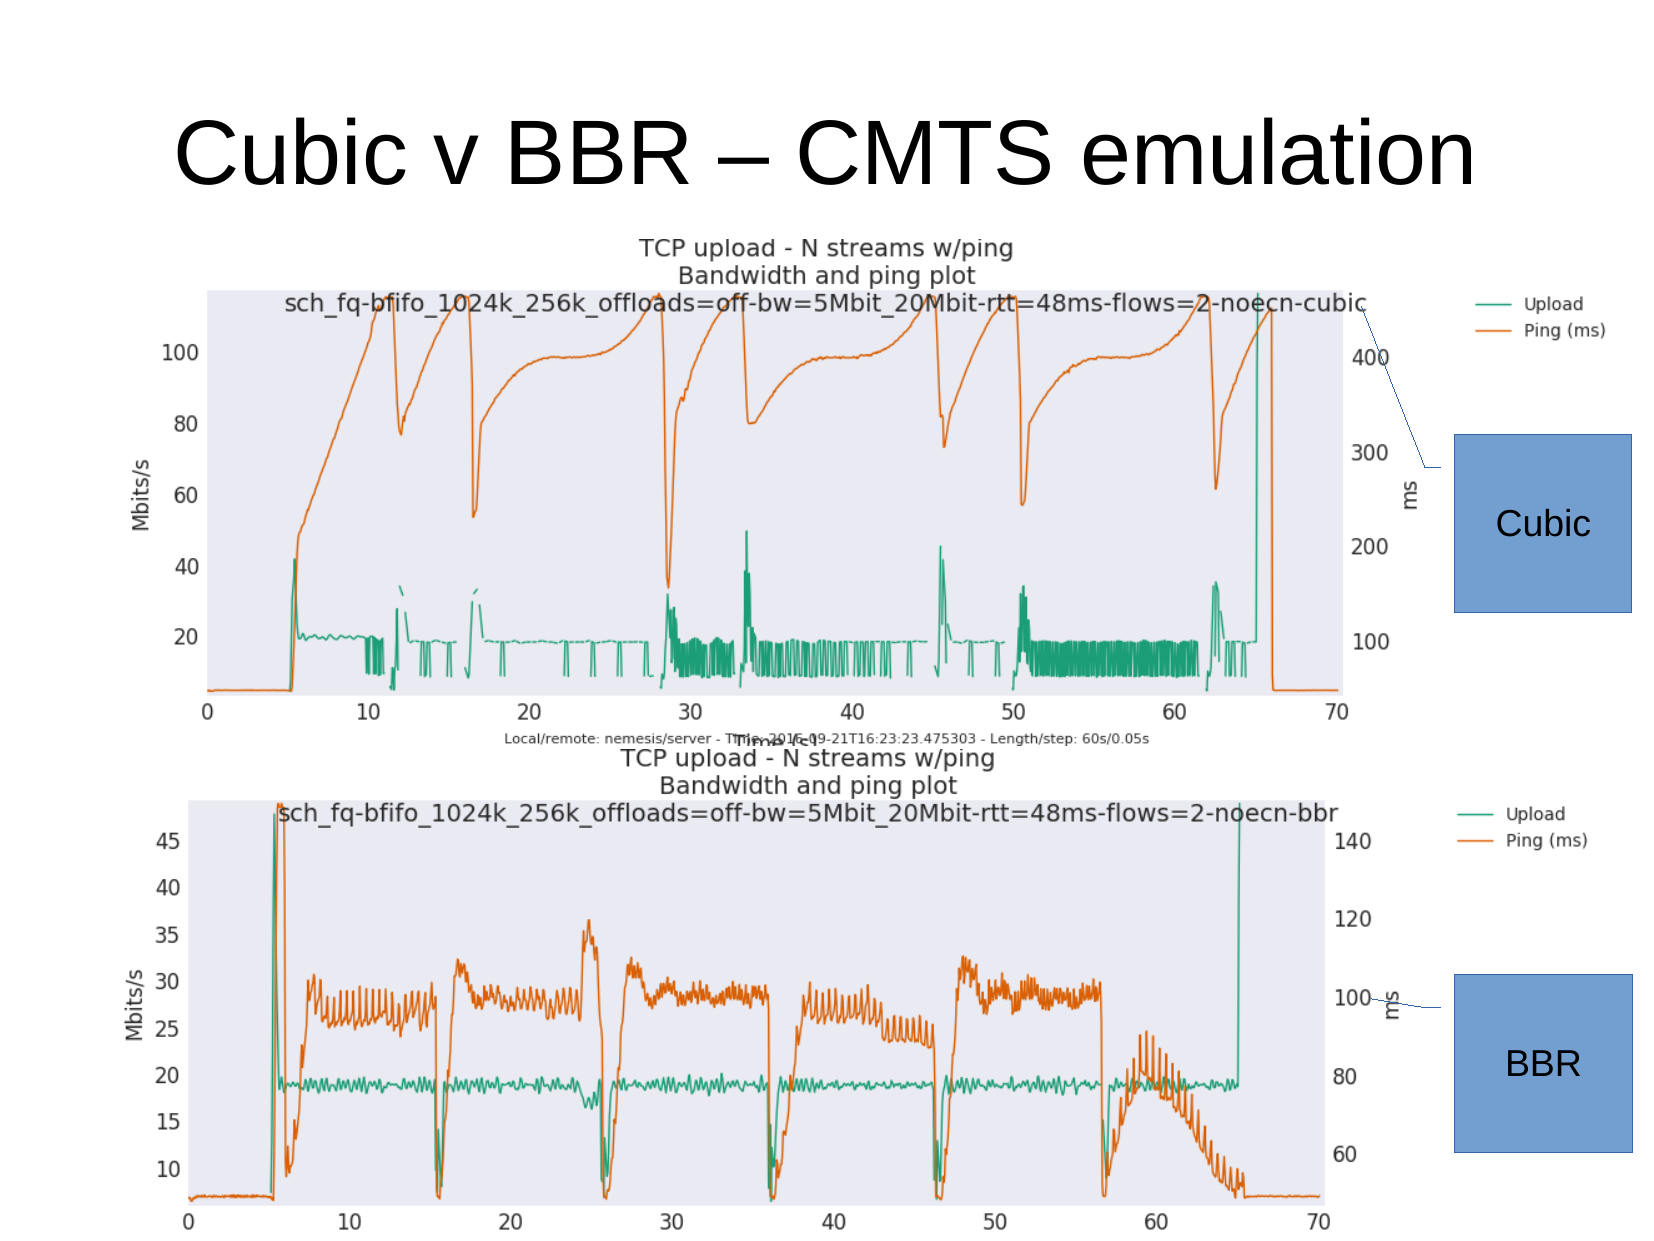

# Cubic v BBR – CMTS emulation
Cubic
BBR